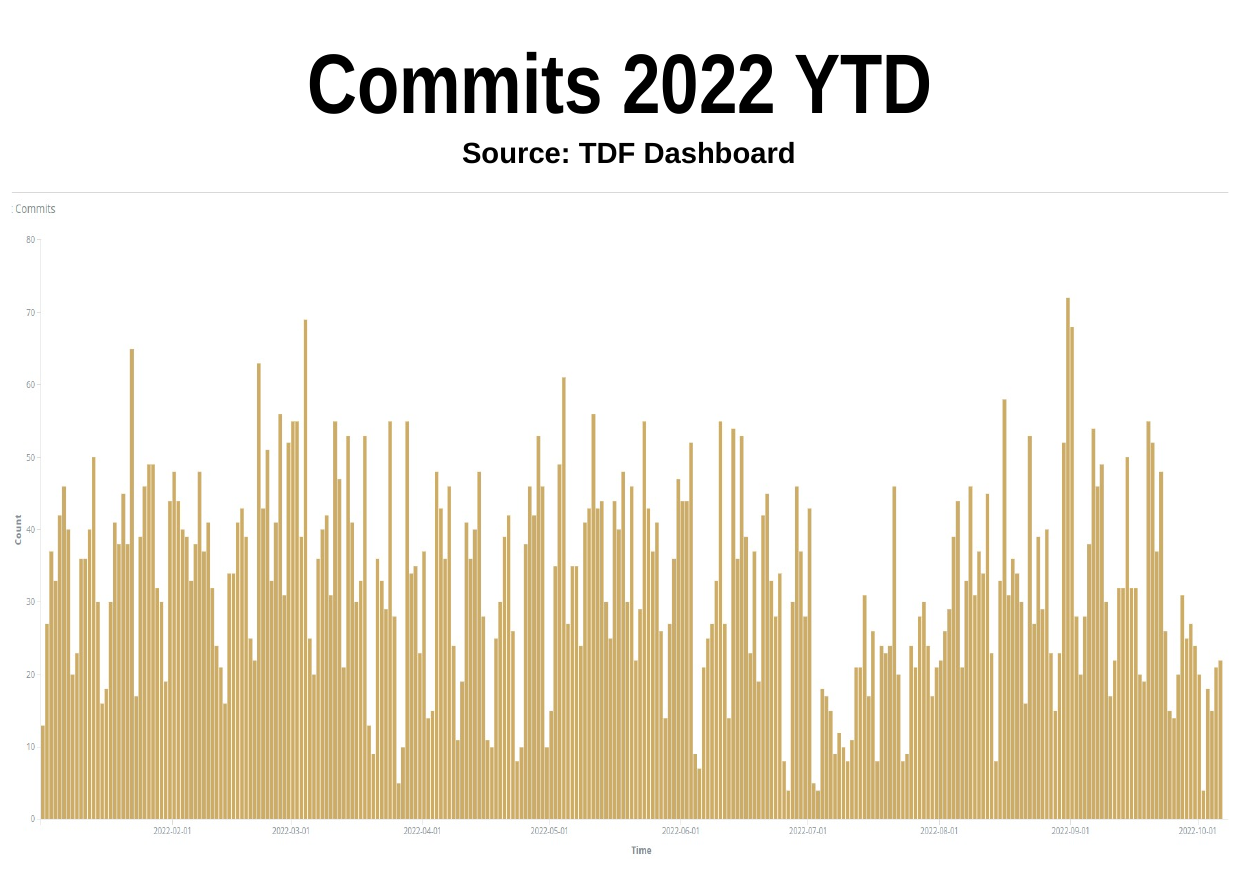

# Commits 2022 YTD
Source: TDF Dashboard